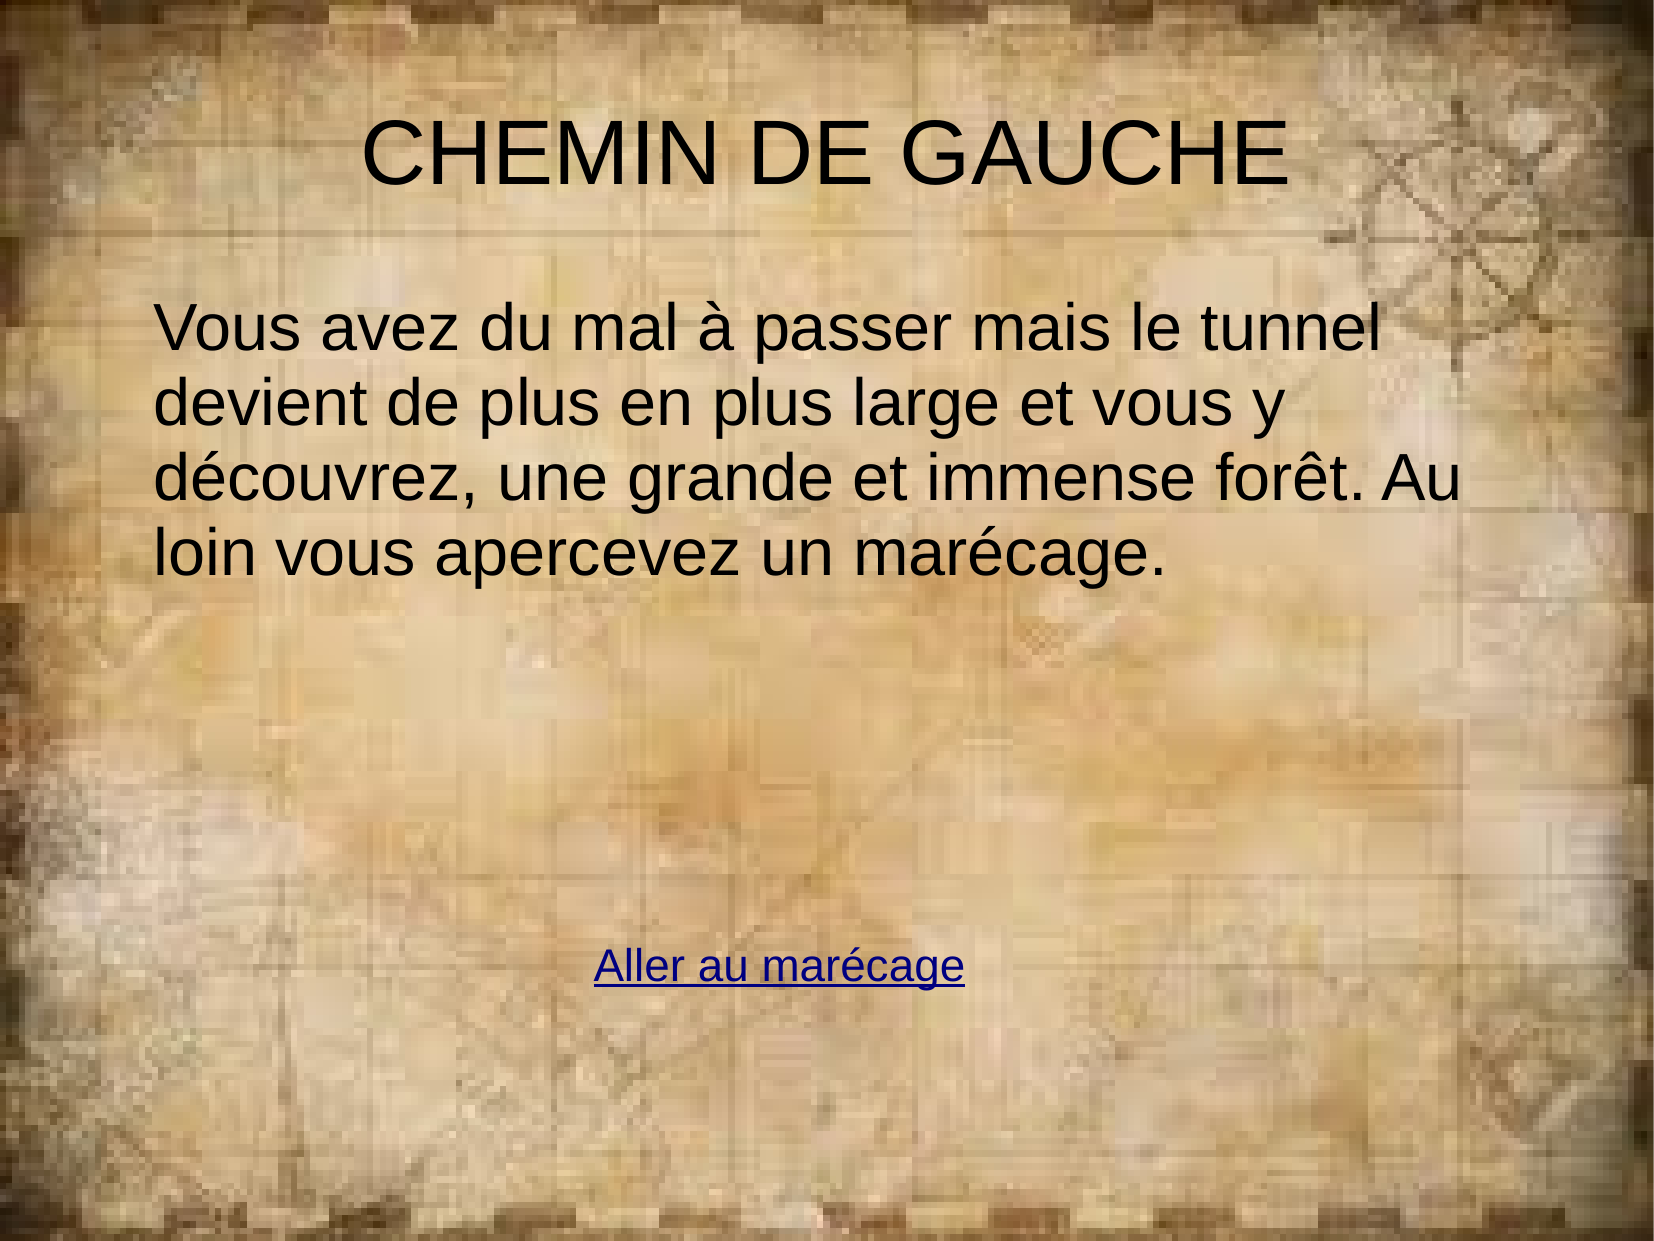

# CHEMIN DE GAUCHE
Vous avez du mal à passer mais le tunnel devient de plus en plus large et vous y découvrez, une grande et immense forêt. Au loin vous apercevez un marécage.
Aller au marécage